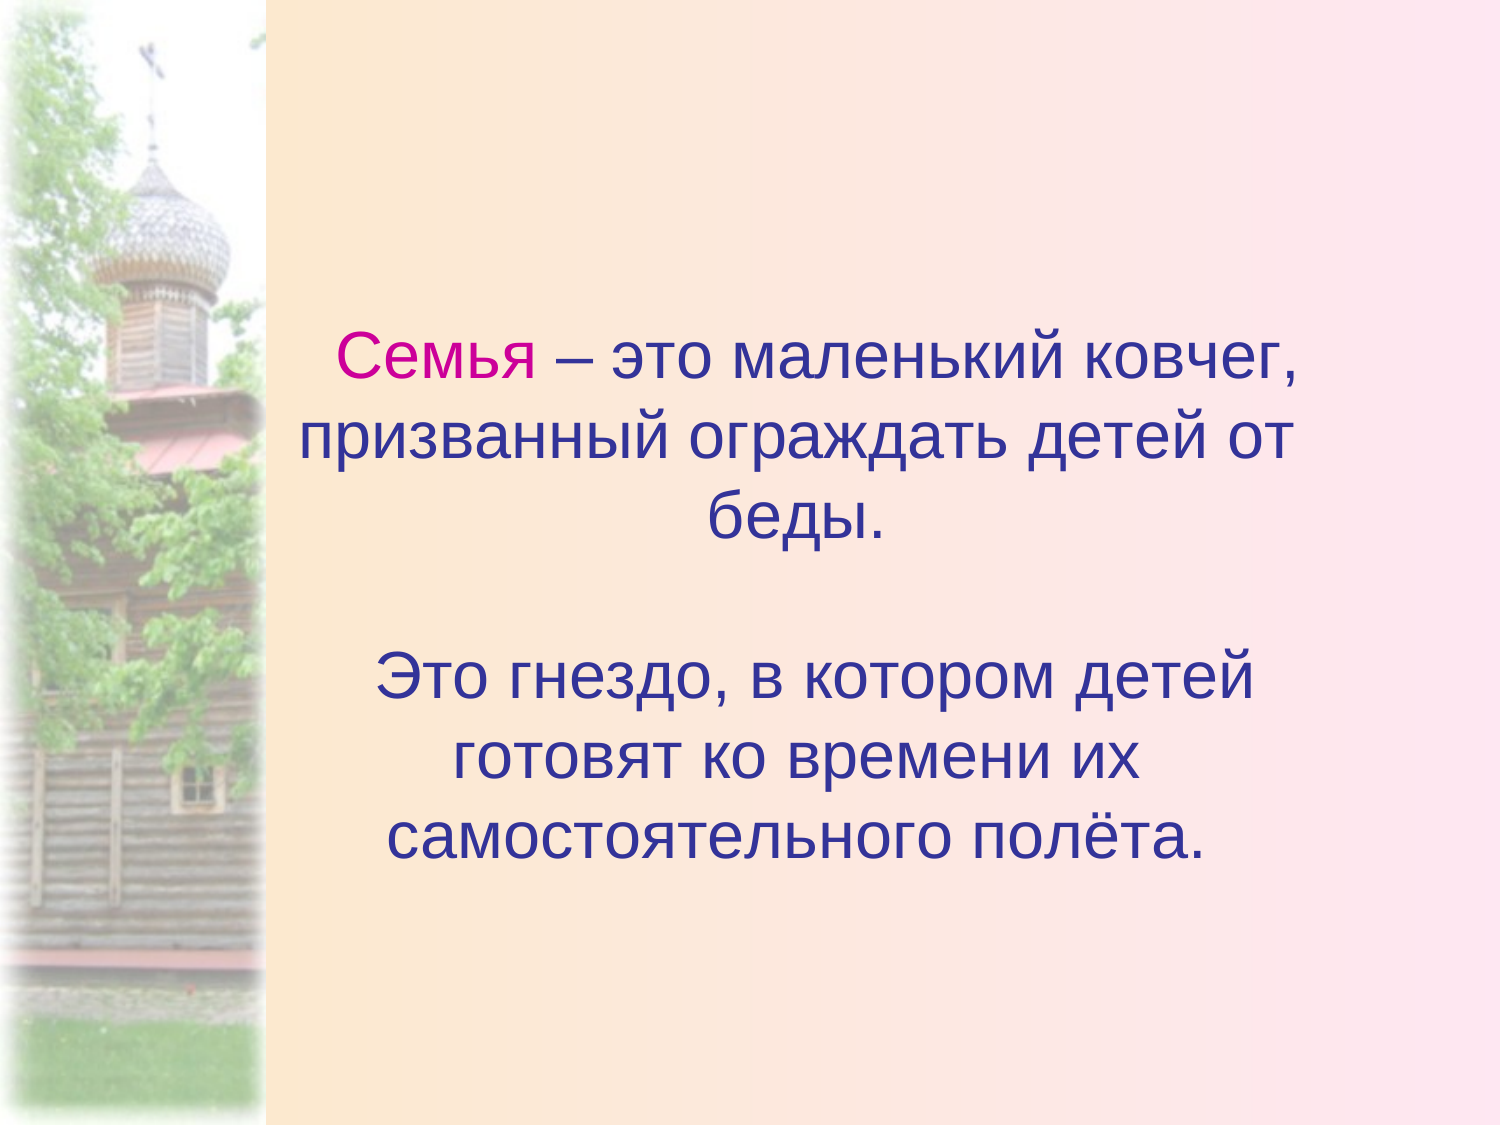

Семья – это маленький ковчег, призванный ограждать детей от беды.
 Это гнездо, в котором детей готовят ко времени их самостоятельного полёта.